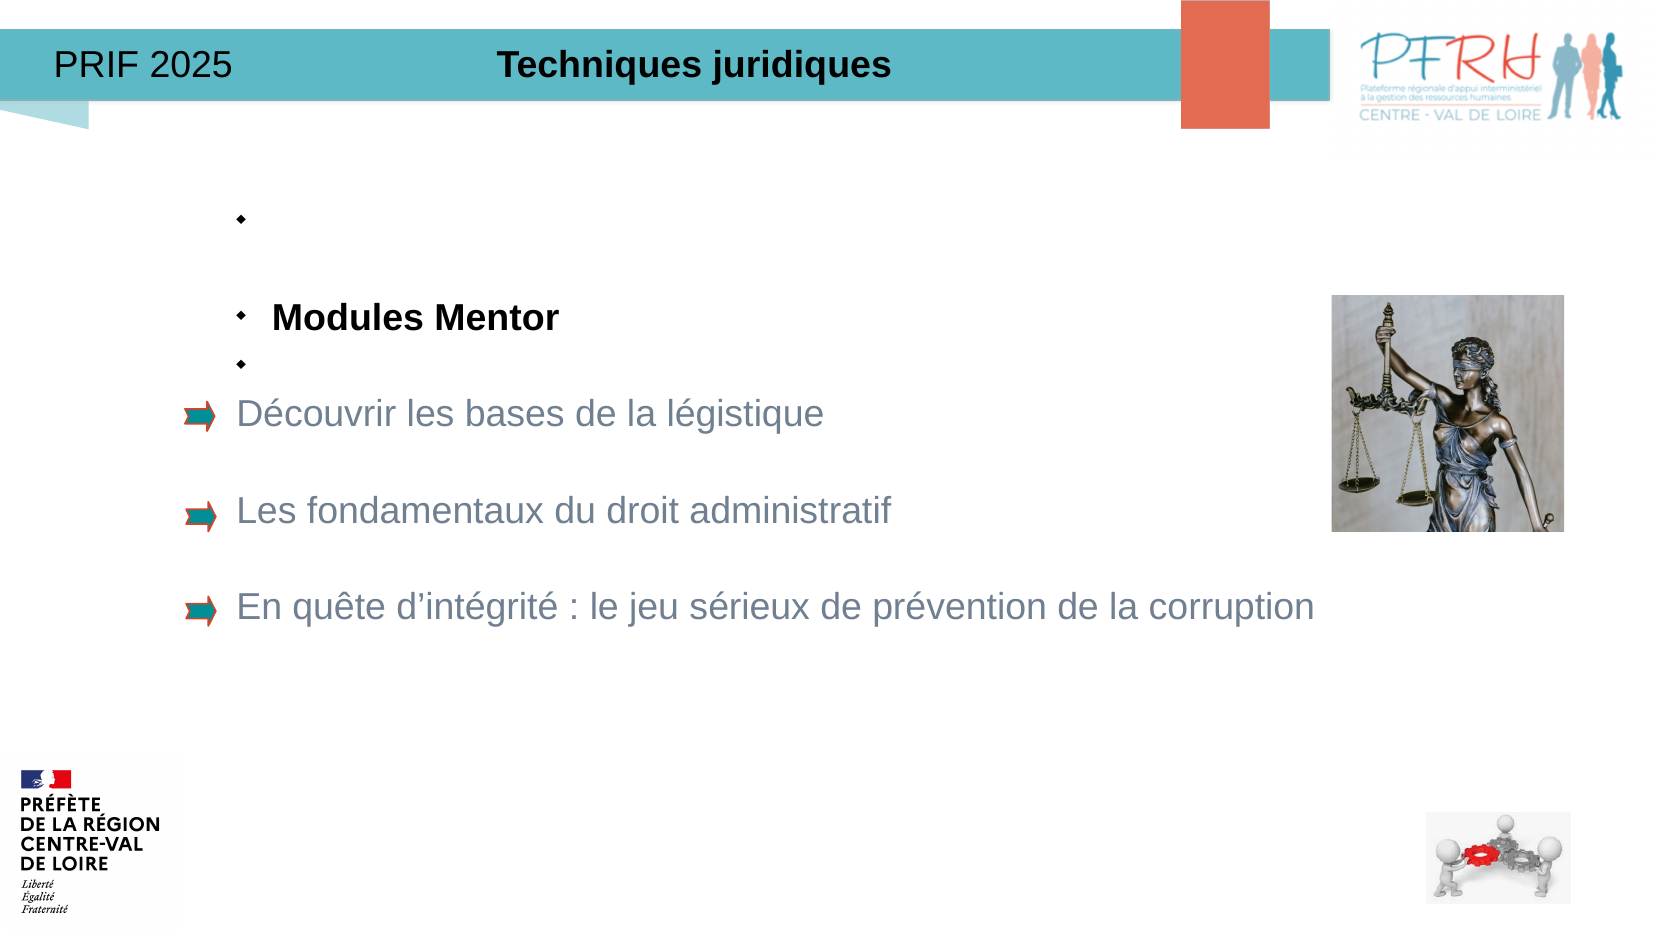

PRIF 2025				Techniques juridiques
Modules Mentor
Découvrir les bases de la légistique
Les fondamentaux du droit administratif
En quête d’intégrité : le jeu sérieux de prévention de la corruption